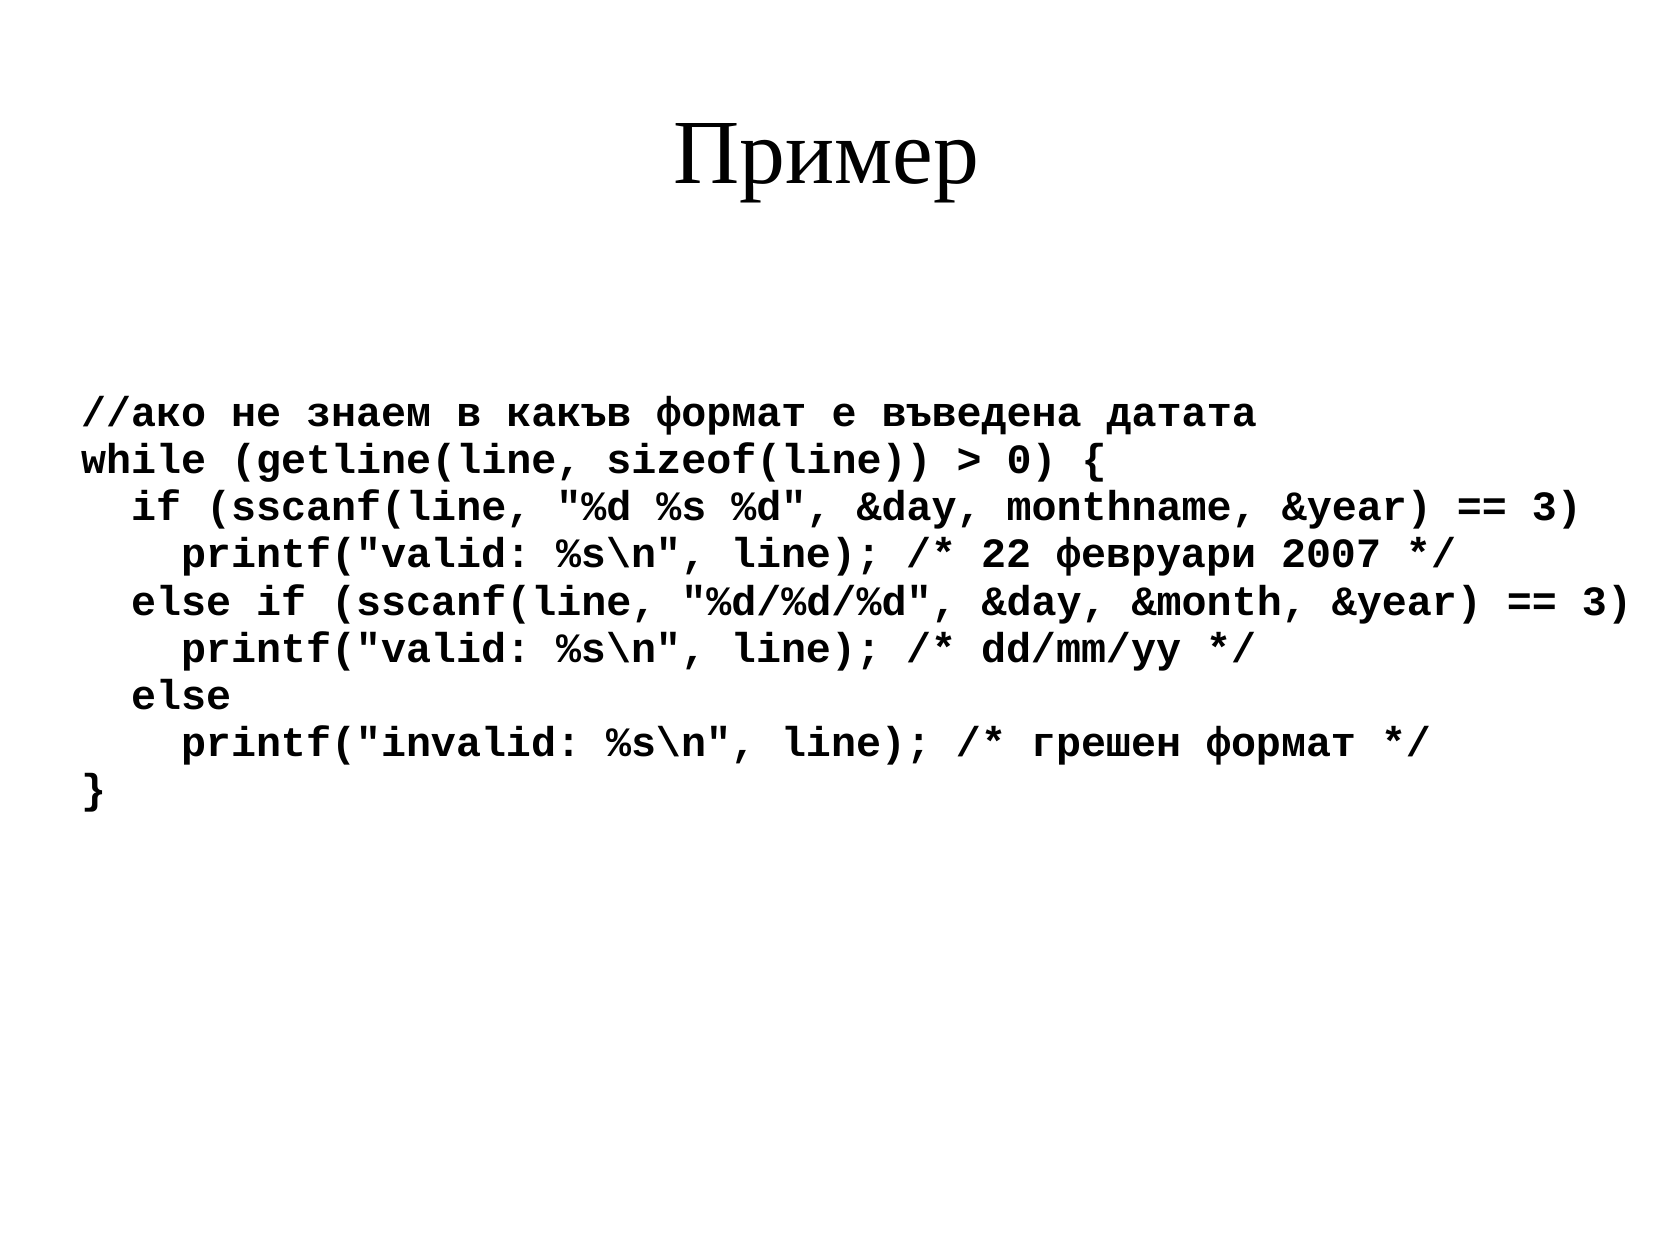

# Пример
//ако не знаем в какъв формат е въведена датата
while (getline(line, sizeof(line)) > 0) {
 if (sscanf(line, "%d %s %d", &day, monthname, &year) == 3)
 printf("valid: %s\n", line); /* 22 февруари 2007 */
 else if (sscanf(line, "%d/%d/%d", &day, &month, &year) == 3)
 printf("valid: %s\n", line); /* dd/mm/yy */
 else
 printf("invalid: %s\n", line); /* грешен формат */
}